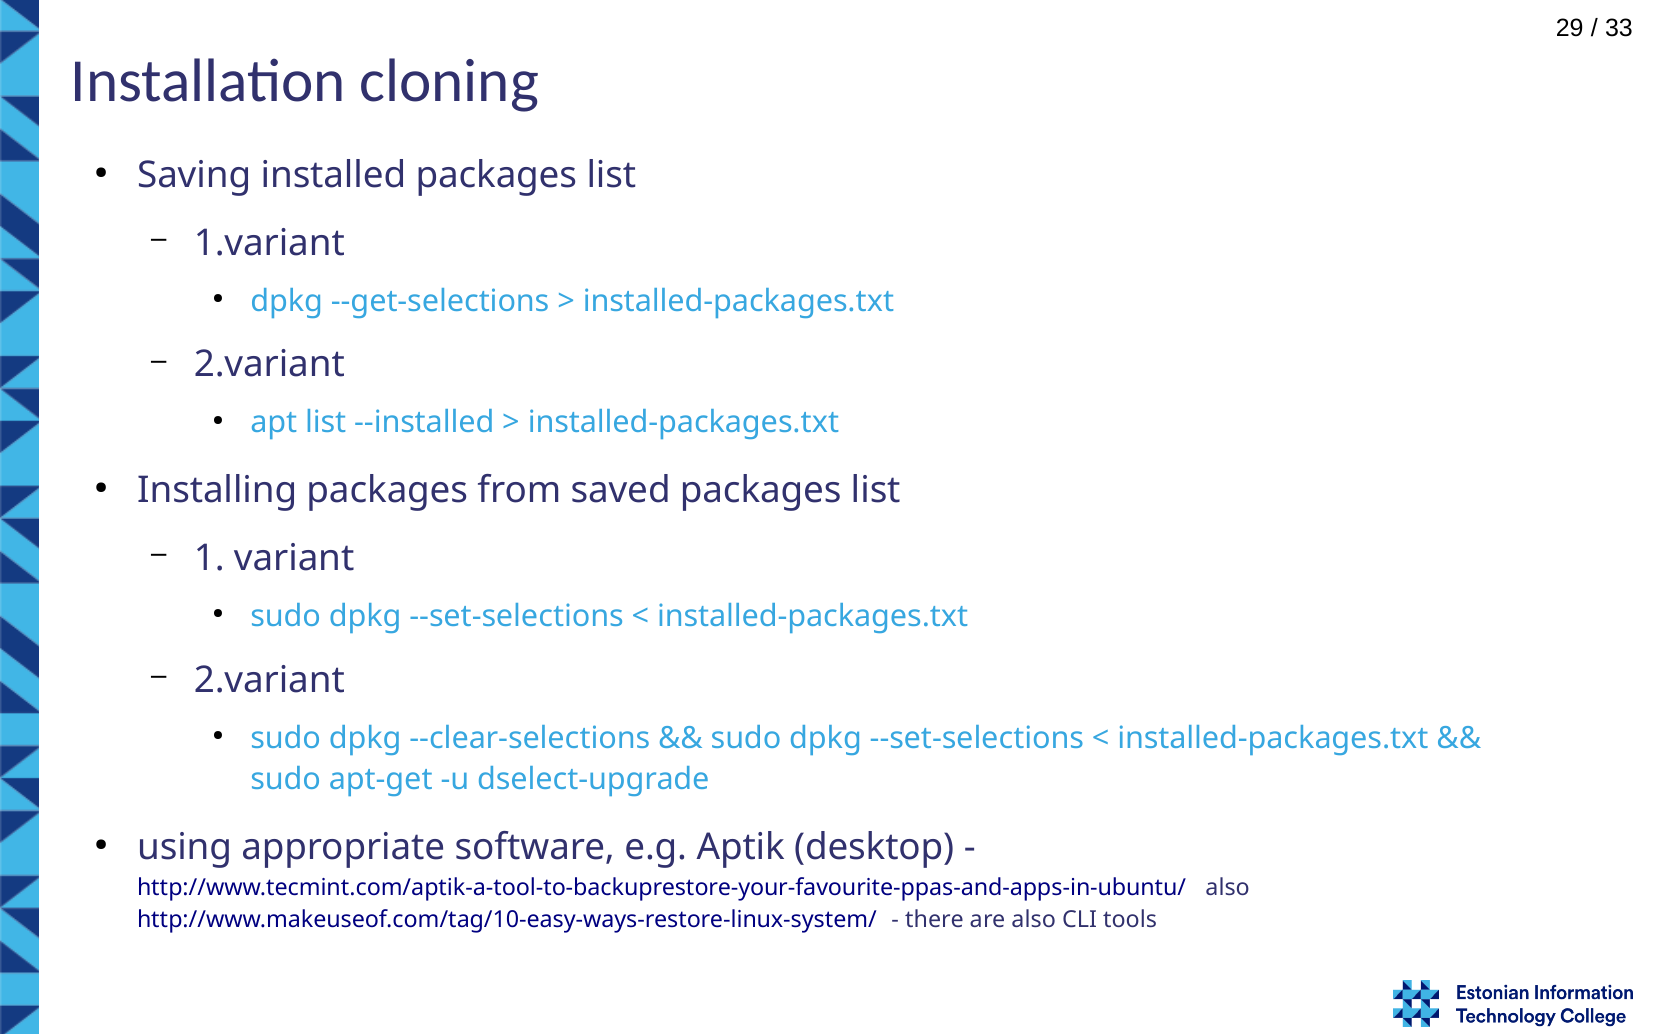

# Installation cloning
Saving installed packages list
1.variant
dpkg --get-selections > installed-packages.txt
2.variant
apt list --installed > installed-packages.txt
Installing packages from saved packages list
1. variant
sudo dpkg --set-selections < installed-packages.txt
2.variant
sudo dpkg --clear-selections && sudo dpkg --set-selections < installed-packages.txt && sudo apt-get -u dselect-upgrade
using appropriate software, e.g. Aptik (desktop) - http://www.tecmint.com/aptik-a-tool-to-backuprestore-your-favourite-ppas-and-apps-in-ubuntu/ also http://www.makeuseof.com/tag/10-easy-ways-restore-linux-system/ - there are also CLI tools